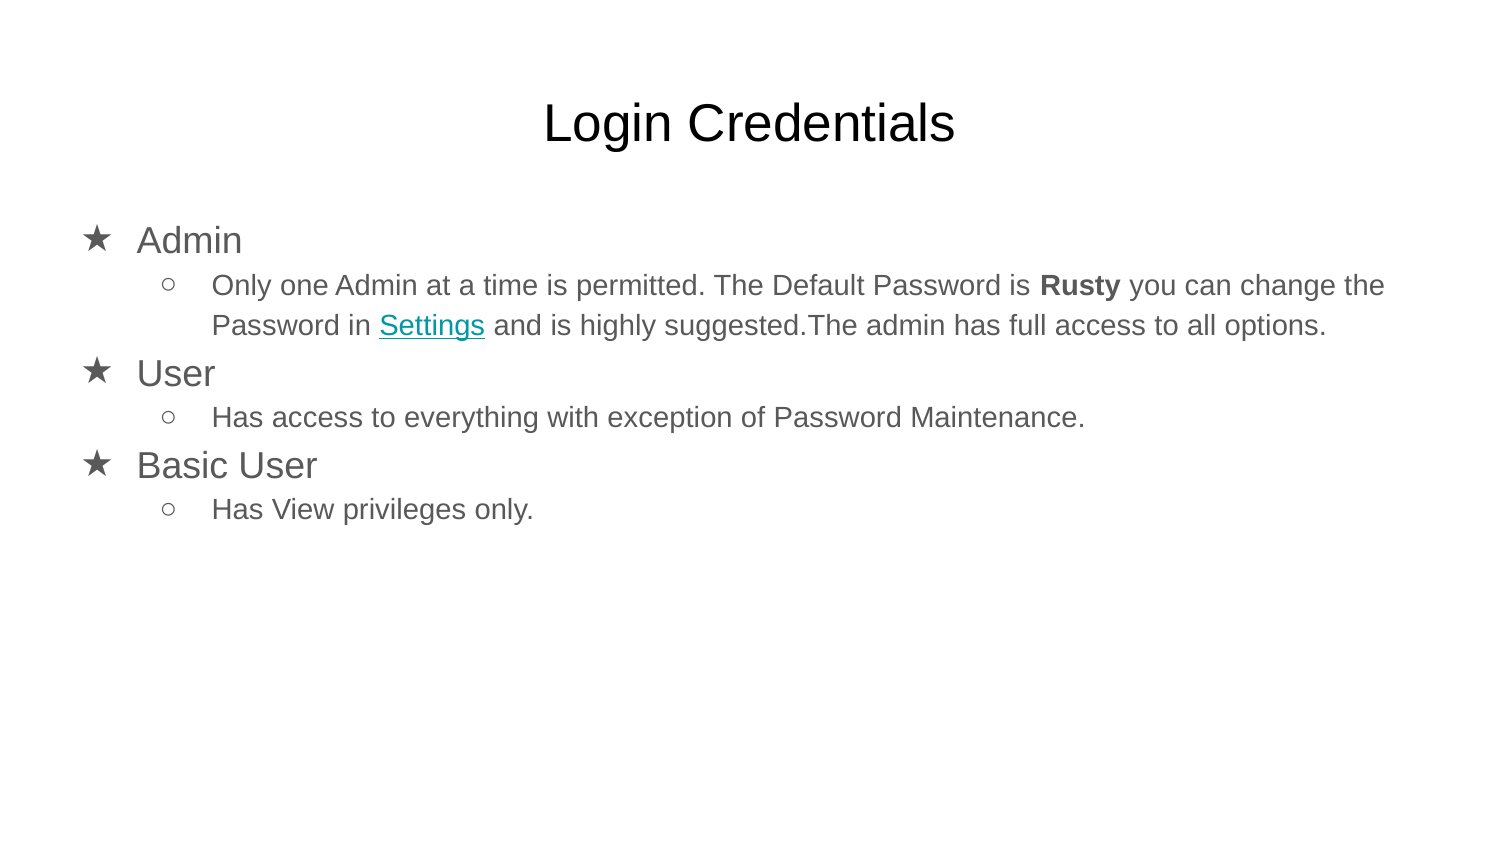

# Login Credentials
Admin
Only one Admin at a time is permitted. The Default Password is Rusty you can change the Password in Settings and is highly suggested.The admin has full access to all options.
User
Has access to everything with exception of Password Maintenance.
Basic User
Has View privileges only.